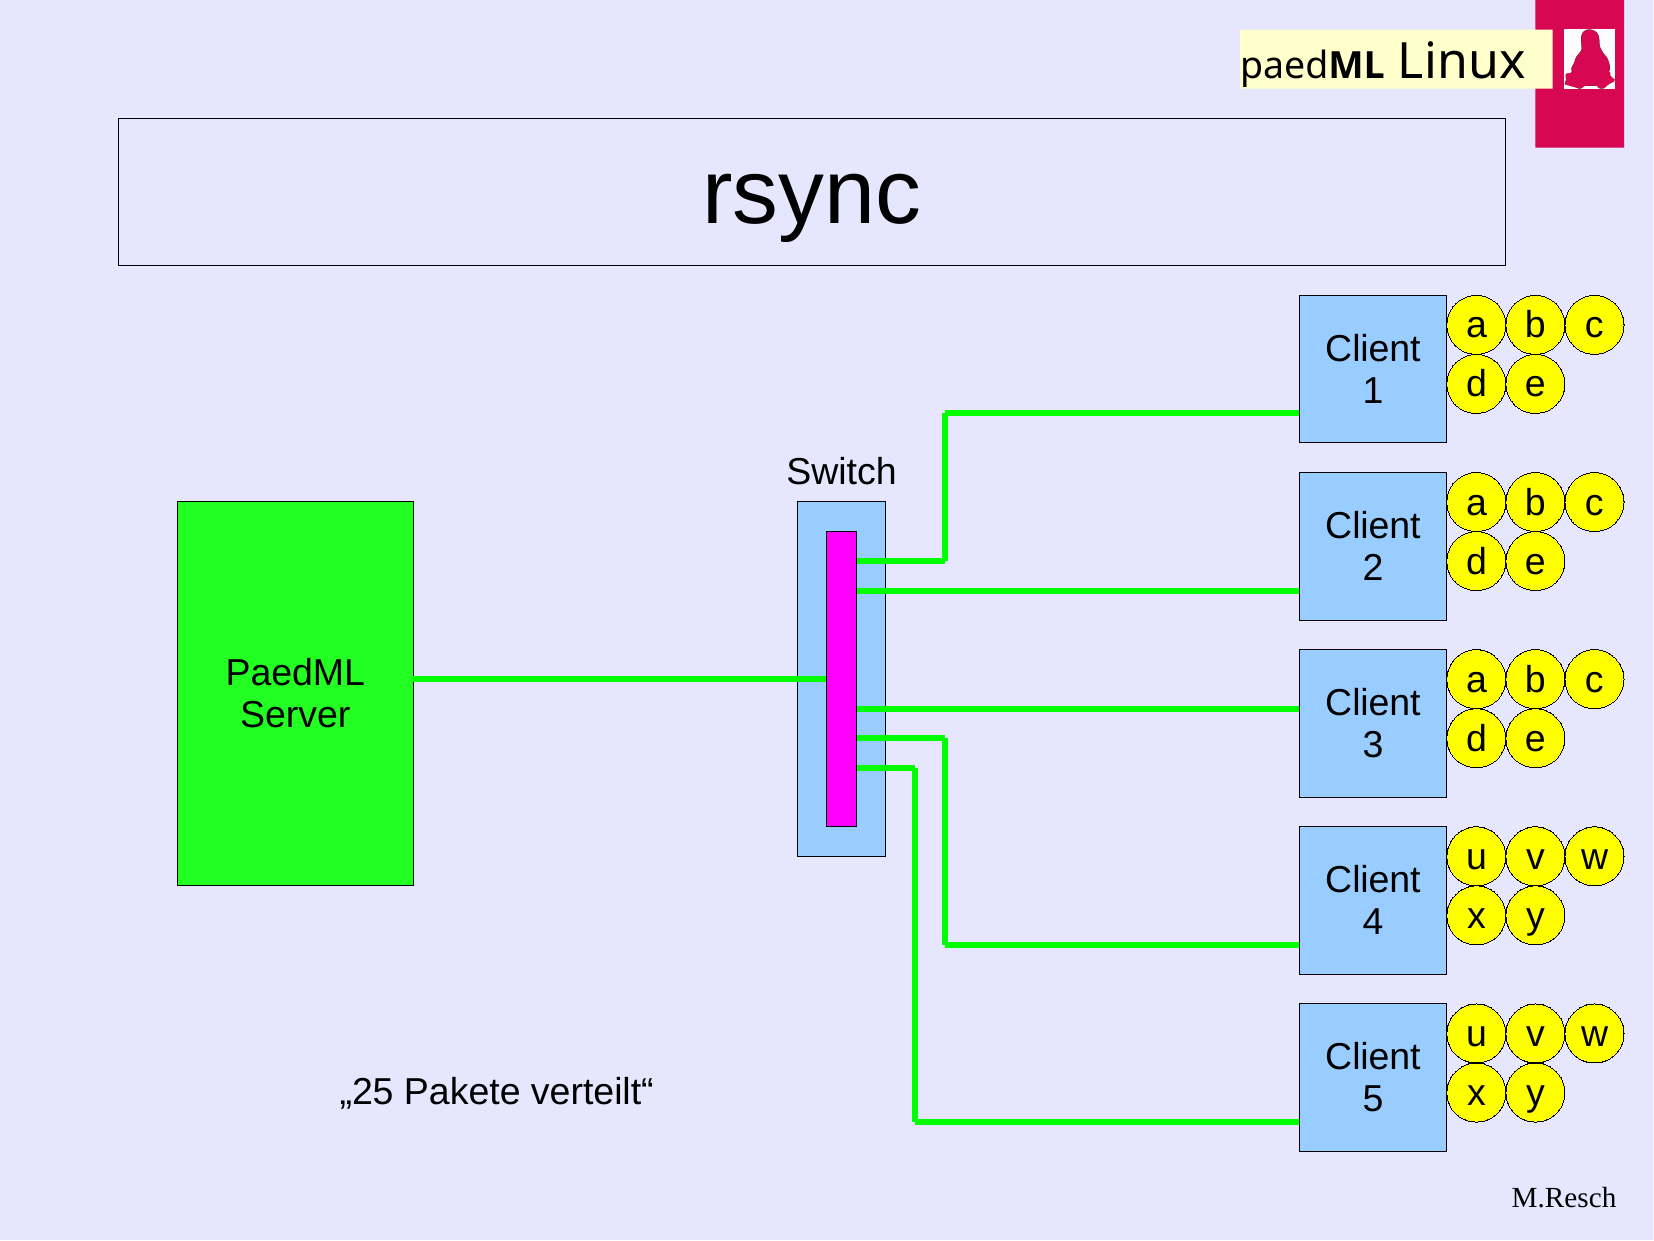

# rsync
Client
1
a
b
c
d
e
Switch
Client
2
a
b
c
PaedML
Server
d
e
Client
3
a
b
c
d
e
Client
4
u
v
w
x
y
Client
5
u
v
w
x
y
„25 Pakete verteilt“
M.Resch